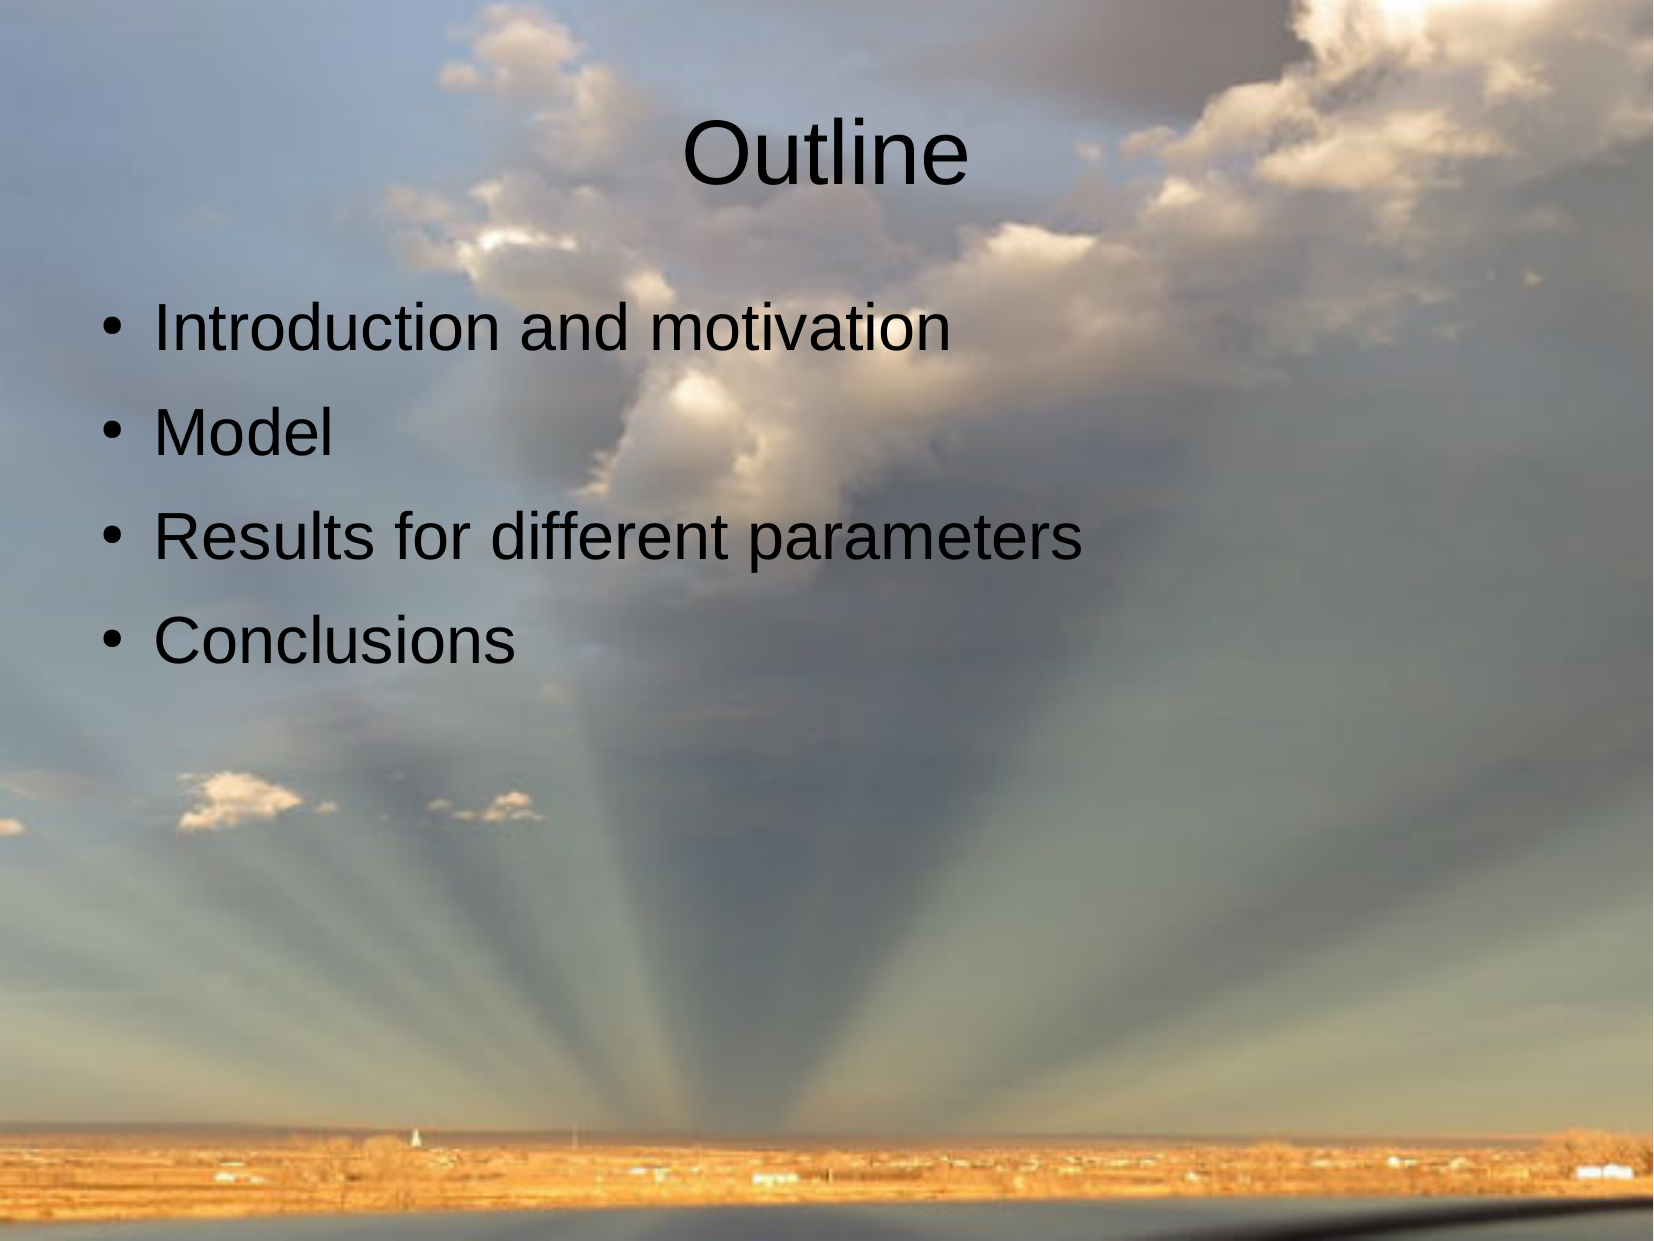

# Outline
Introduction and motivation
Model
Results for different parameters
Conclusions